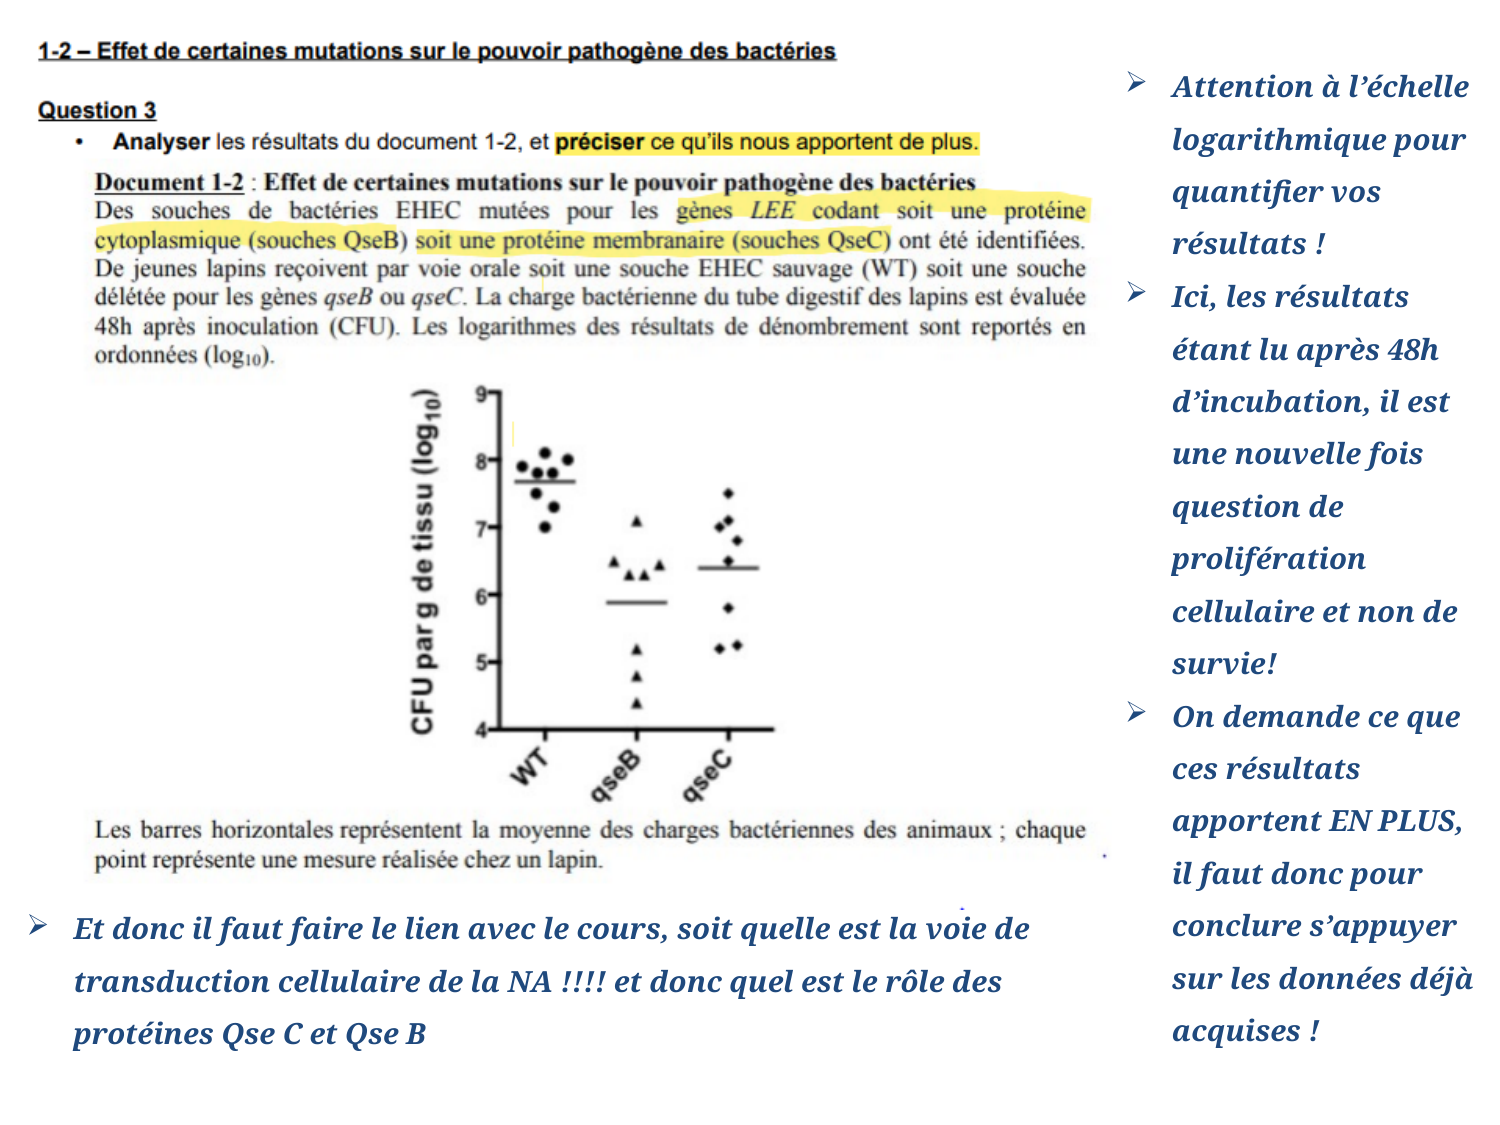

Attention à l’échelle logarithmique pour quantifier vos résultats !
Ici, les résultats étant lu après 48h d’incubation, il est une nouvelle fois question de prolifération cellulaire et non de survie!
On demande ce que ces résultats apportent EN PLUS, il faut donc pour conclure s’appuyer sur les données déjà acquises !
Et donc il faut faire le lien avec le cours, soit quelle est la voie de transduction cellulaire de la NA !!!! et donc quel est le rôle des protéines Qse C et Qse B